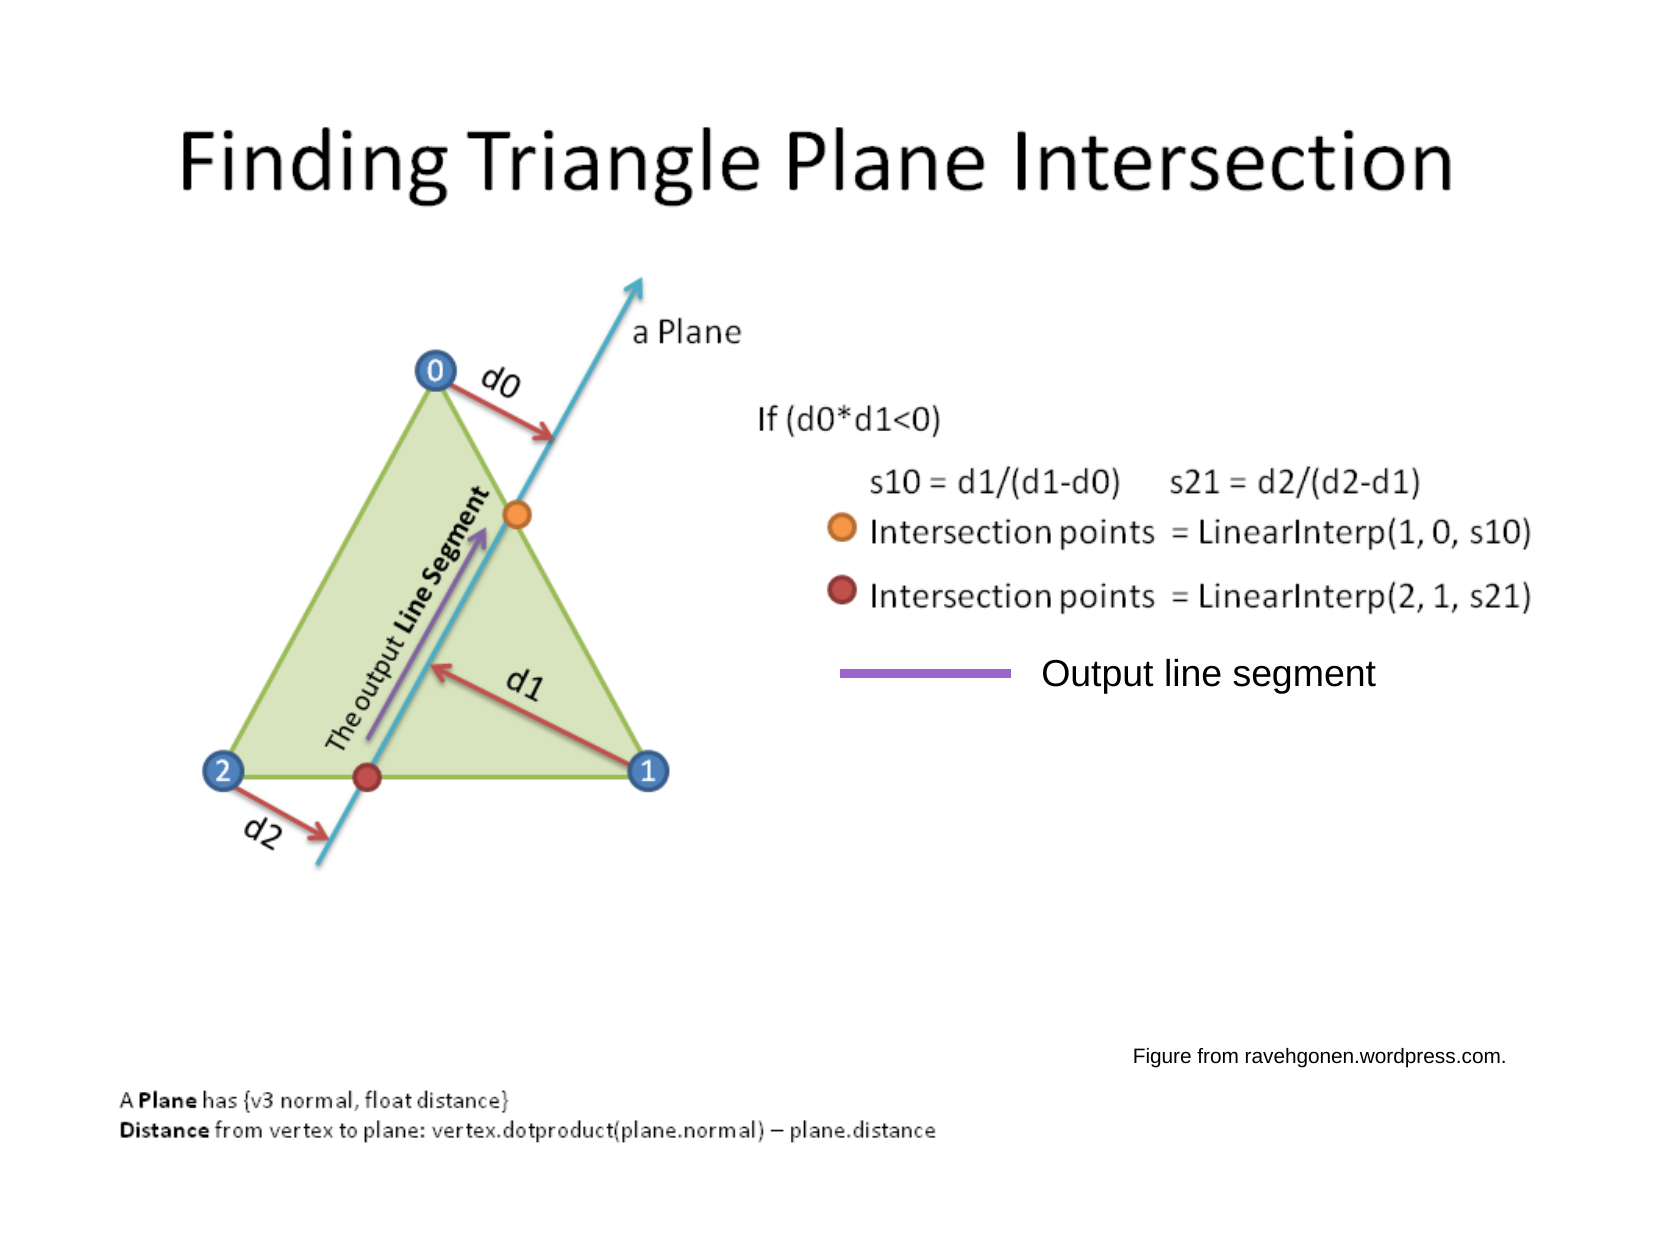

Output line segment
Figure from ravehgonen.wordpress.com.
30